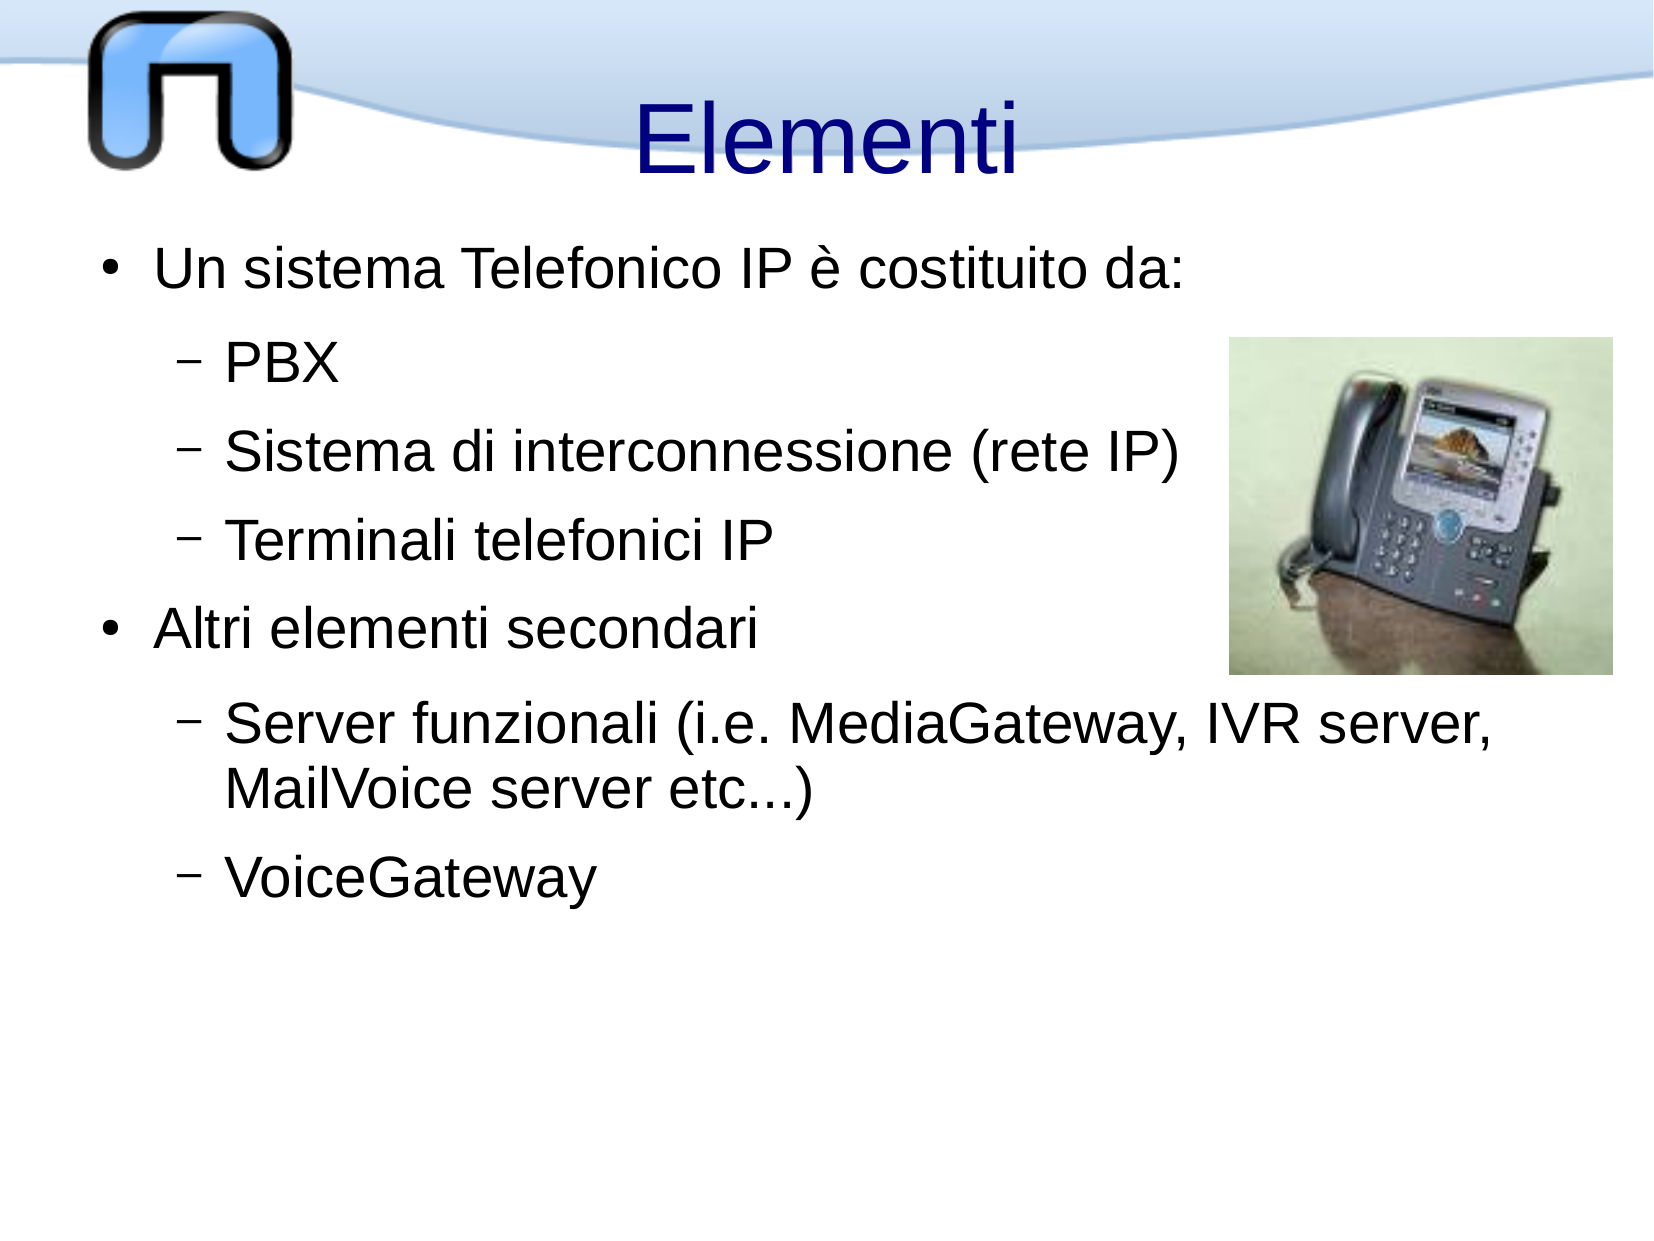

# Elementi
Un sistema Telefonico IP è costituito da:
PBX
Sistema di interconnessione (rete IP)
Terminali telefonici IP
Altri elementi secondari
Server funzionali (i.e. MediaGateway, IVR server, MailVoice server etc...)
VoiceGateway